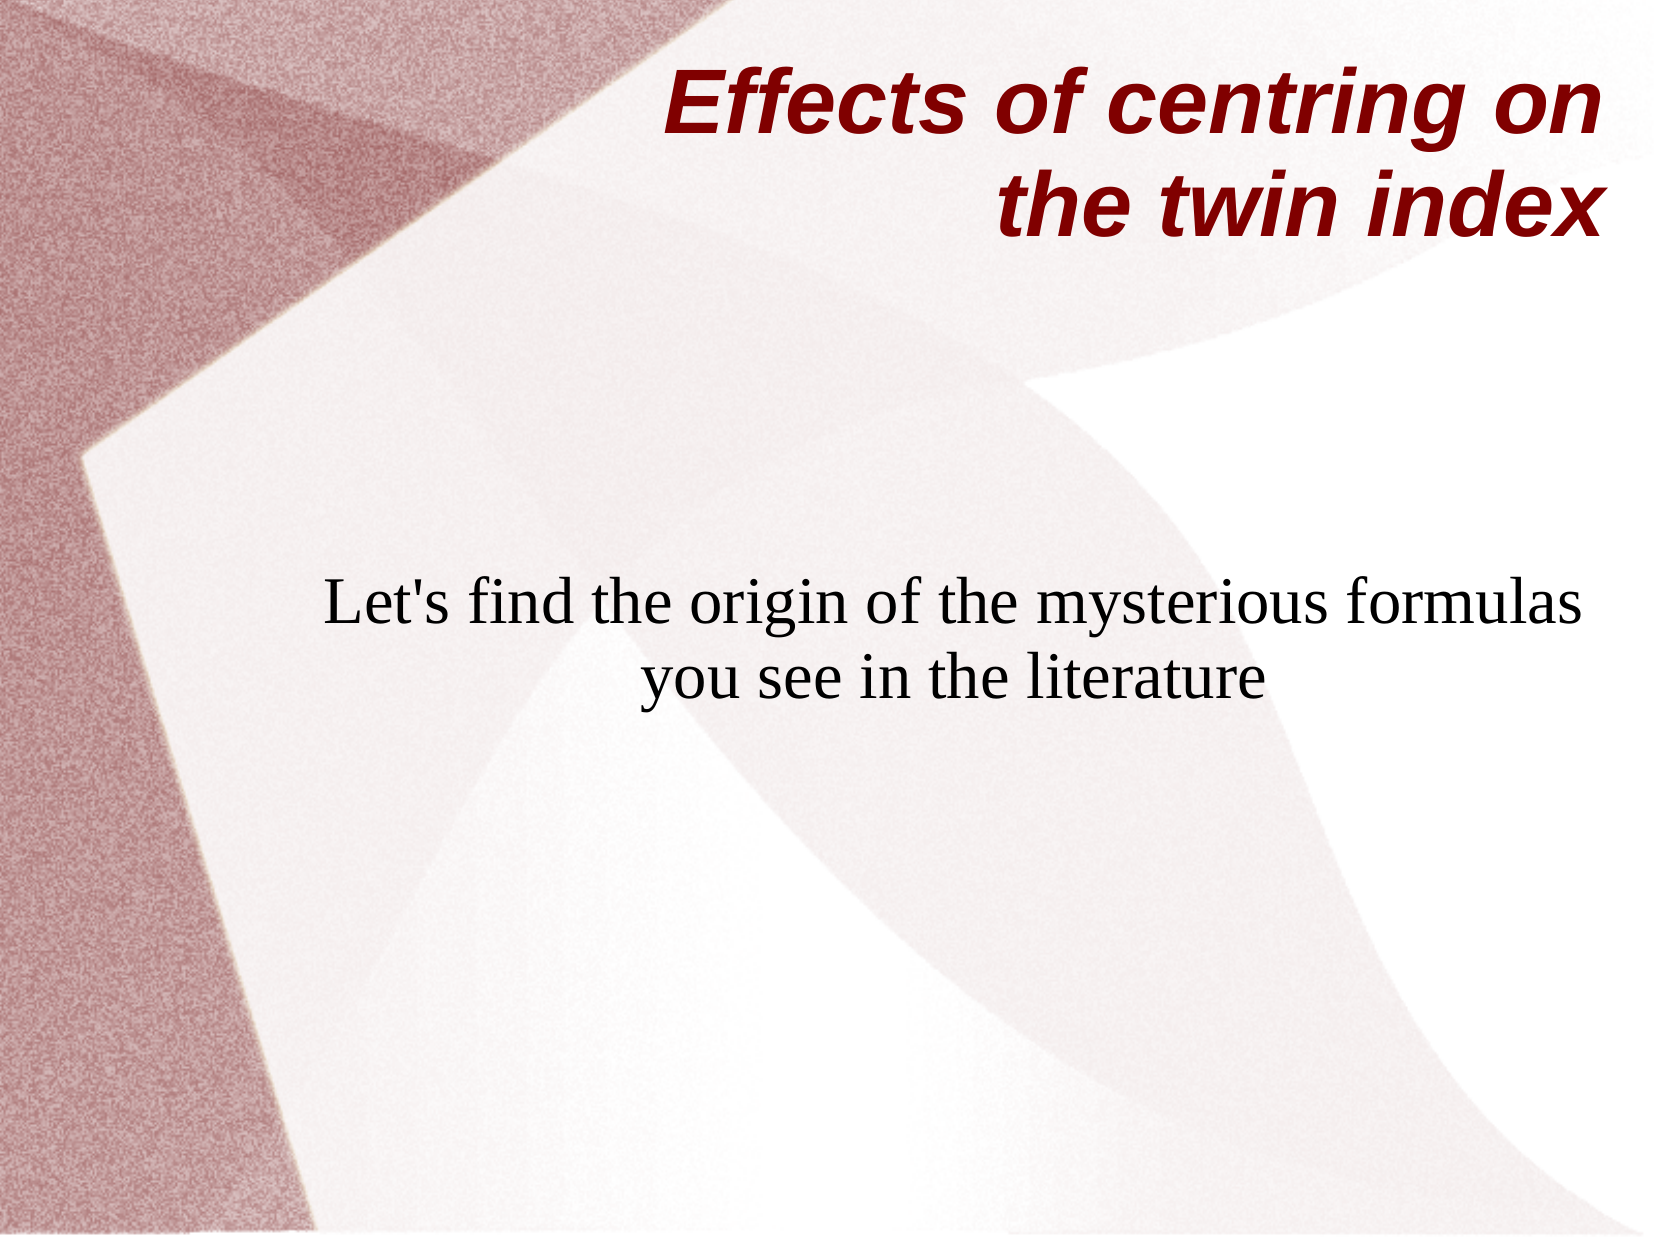

# Effects of centring on the twin index
Let's find the origin of the mysterious formulas you see in the literature